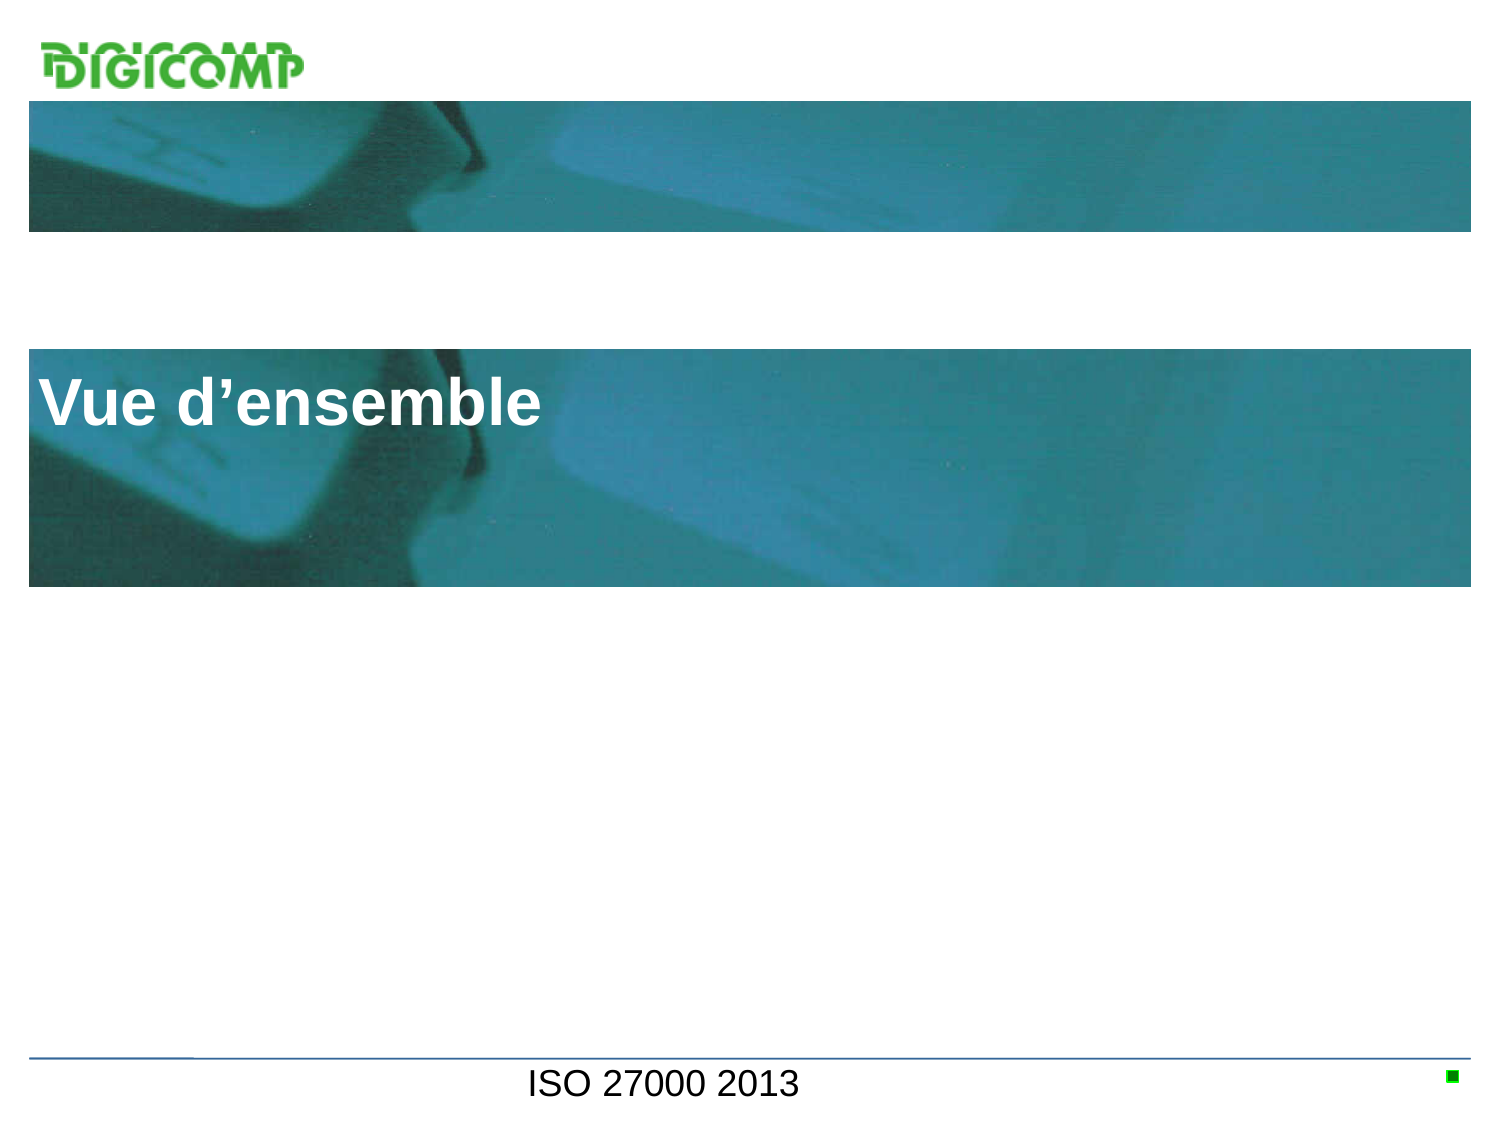

# Vue d’ensemble
Les normes ISO 27000
ISO 27000 2013